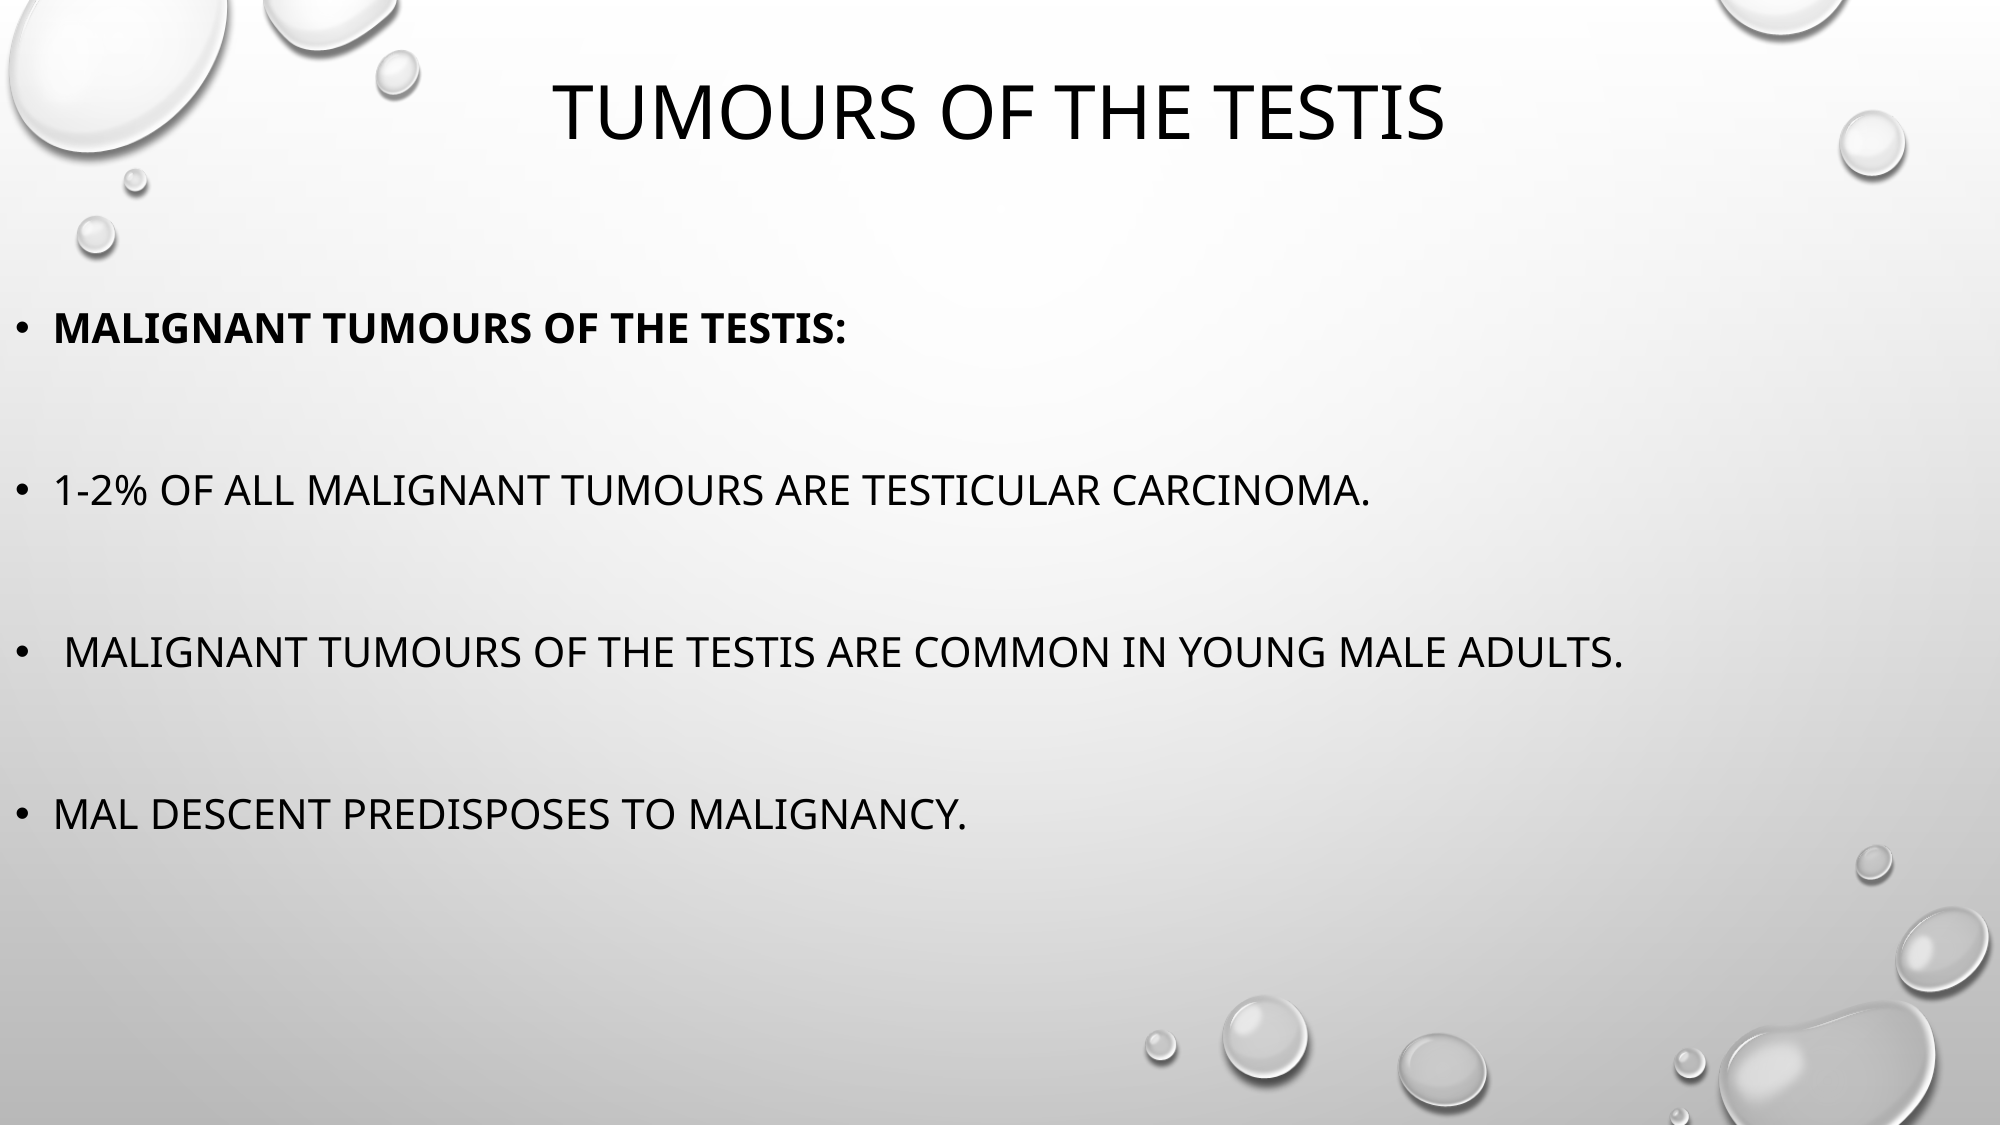

# tumours of the Testis
Malignant tumours of the Testis:
1-2% of all malignant tumours are Testicular Carcinoma.
 Malignant tumours of the testis are common in young male adults.
Mal descent predisposes to malignancy.